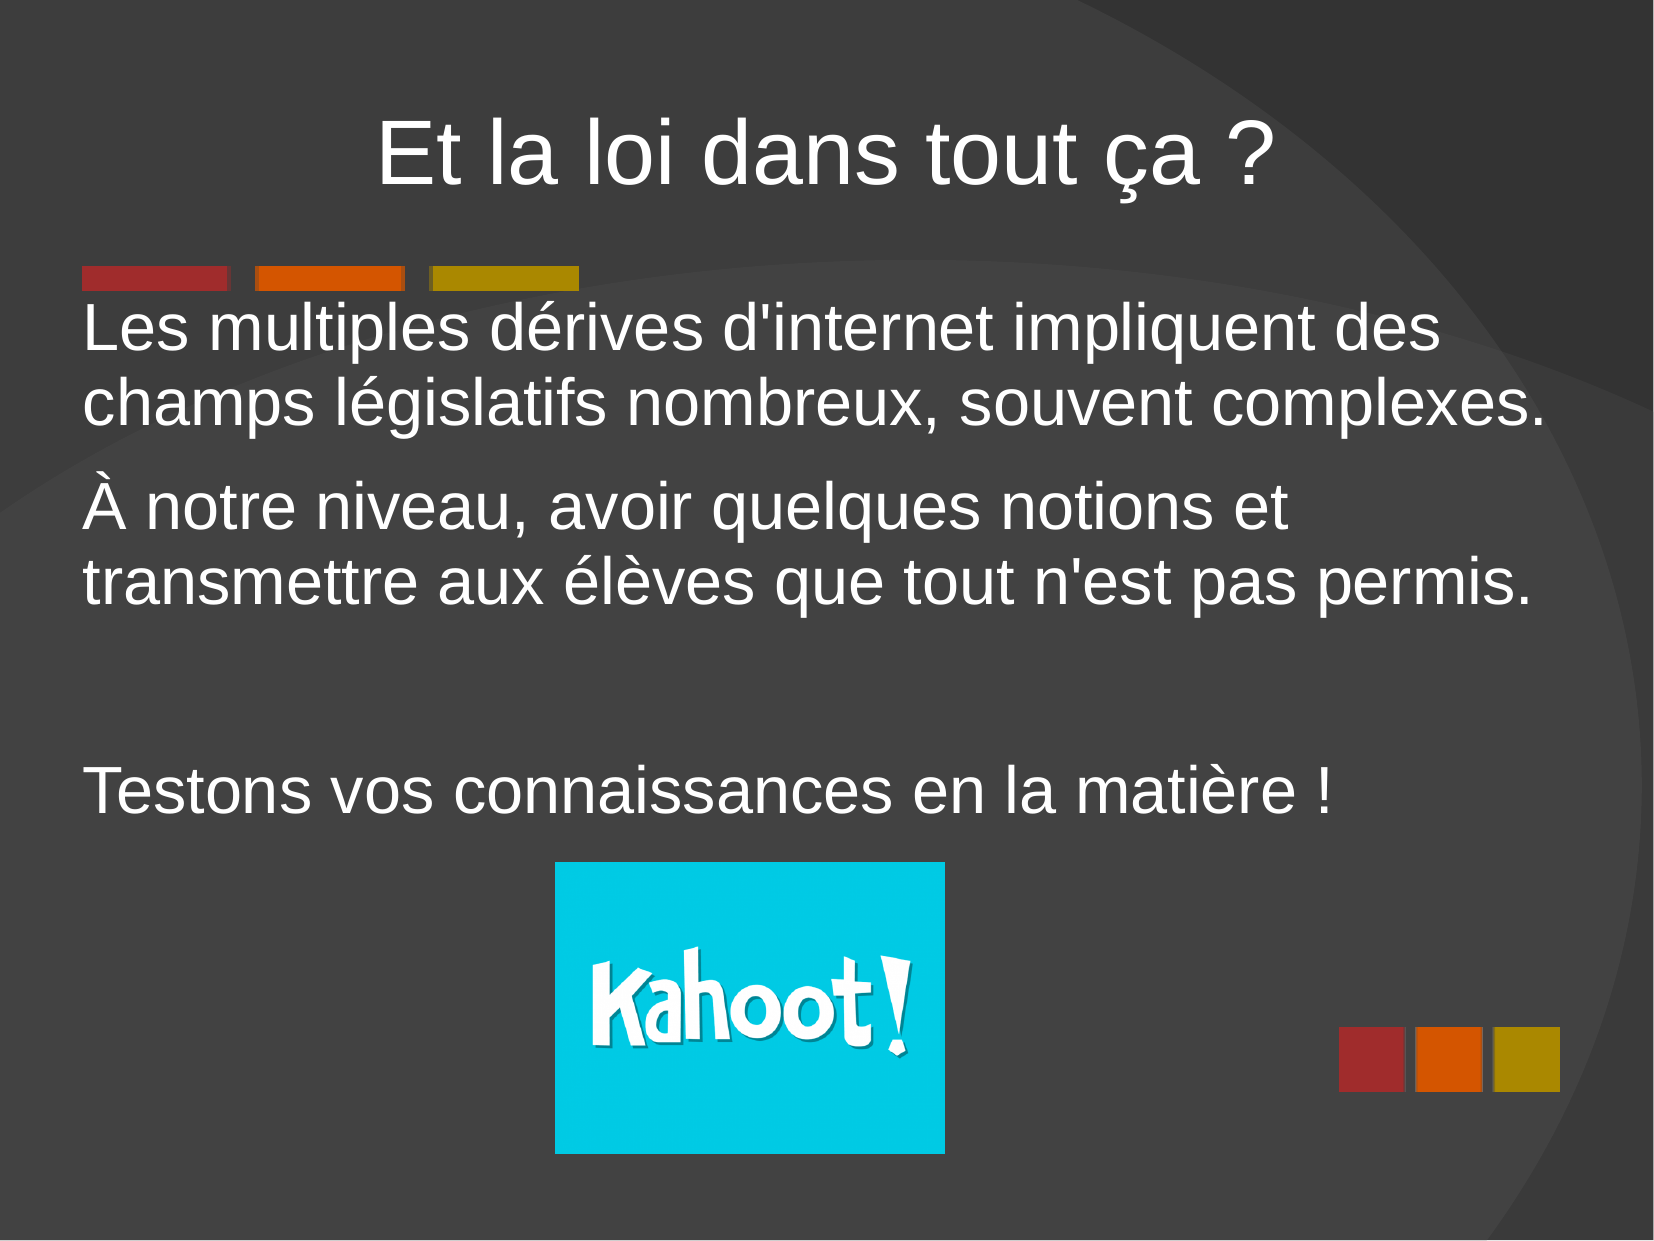

# Et la loi dans tout ça ?
Les multiples dérives d'internet impliquent des champs législatifs nombreux, souvent complexes.
À notre niveau, avoir quelques notions et transmettre aux élèves que tout n'est pas permis.
Testons vos connaissances en la matière !